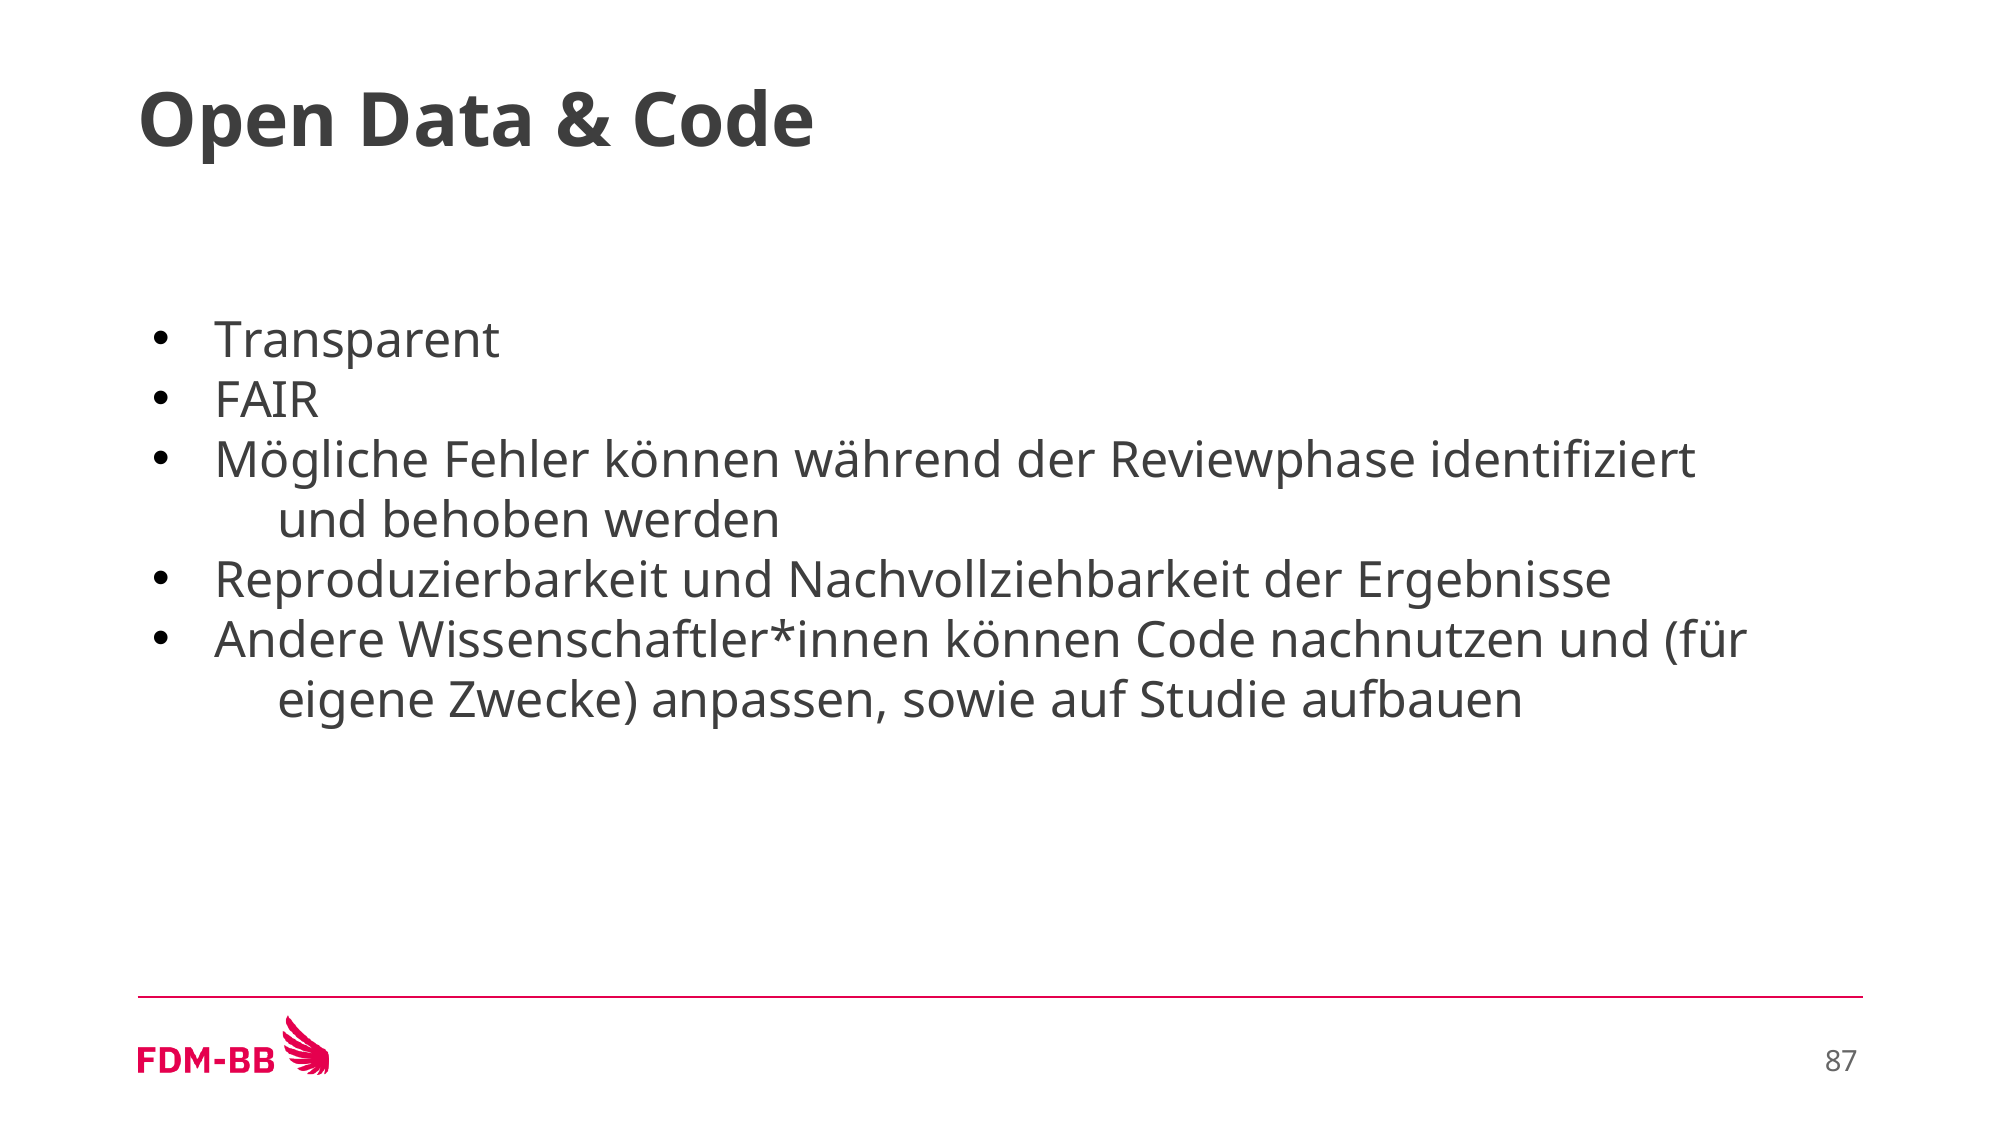

# Open Data & Code
Transparent
FAIR
Mögliche Fehler können während der Reviewphase identifiziert und behoben werden
Reproduzierbarkeit und Nachvollziehbarkeit der Ergebnisse
Andere Wissenschaftler*innen können Code nachnutzen und (für eigene Zwecke) anpassen, sowie auf Studie aufbauen
52